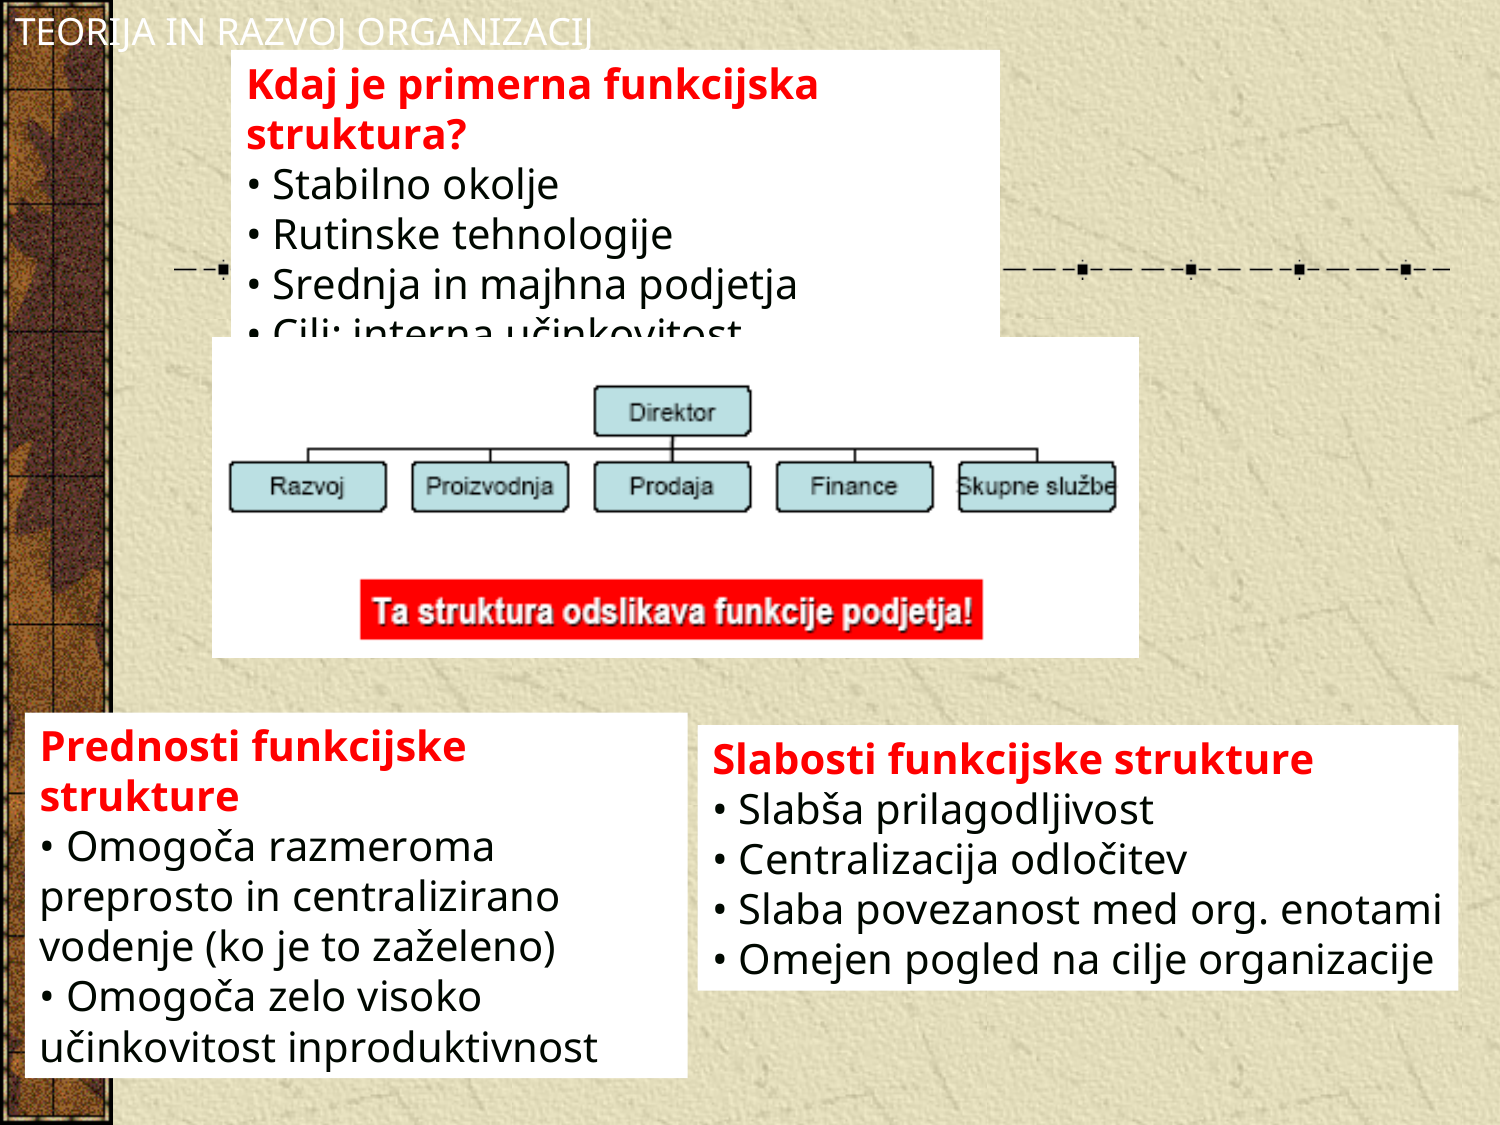

TEORIJA IN RAZVOJ ORGANIZACIJ
Kdaj je primerna funkcijska struktura?
• Stabilno okolje
• Rutinske tehnologije
• Srednja in majhna podjetja
• Cilj: interna učinkovitost
Prednosti funkcijske strukture
• Omogoča razmeroma preprosto in centralizirano vodenje (ko je to zaželeno)
• Omogoča zelo visoko učinkovitost inproduktivnost
Slabosti funkcijske strukture
• Slabša prilagodljivost
• Centralizacija odločitev
• Slaba povezanost med org. enotami
• Omejen pogled na cilje organizacije